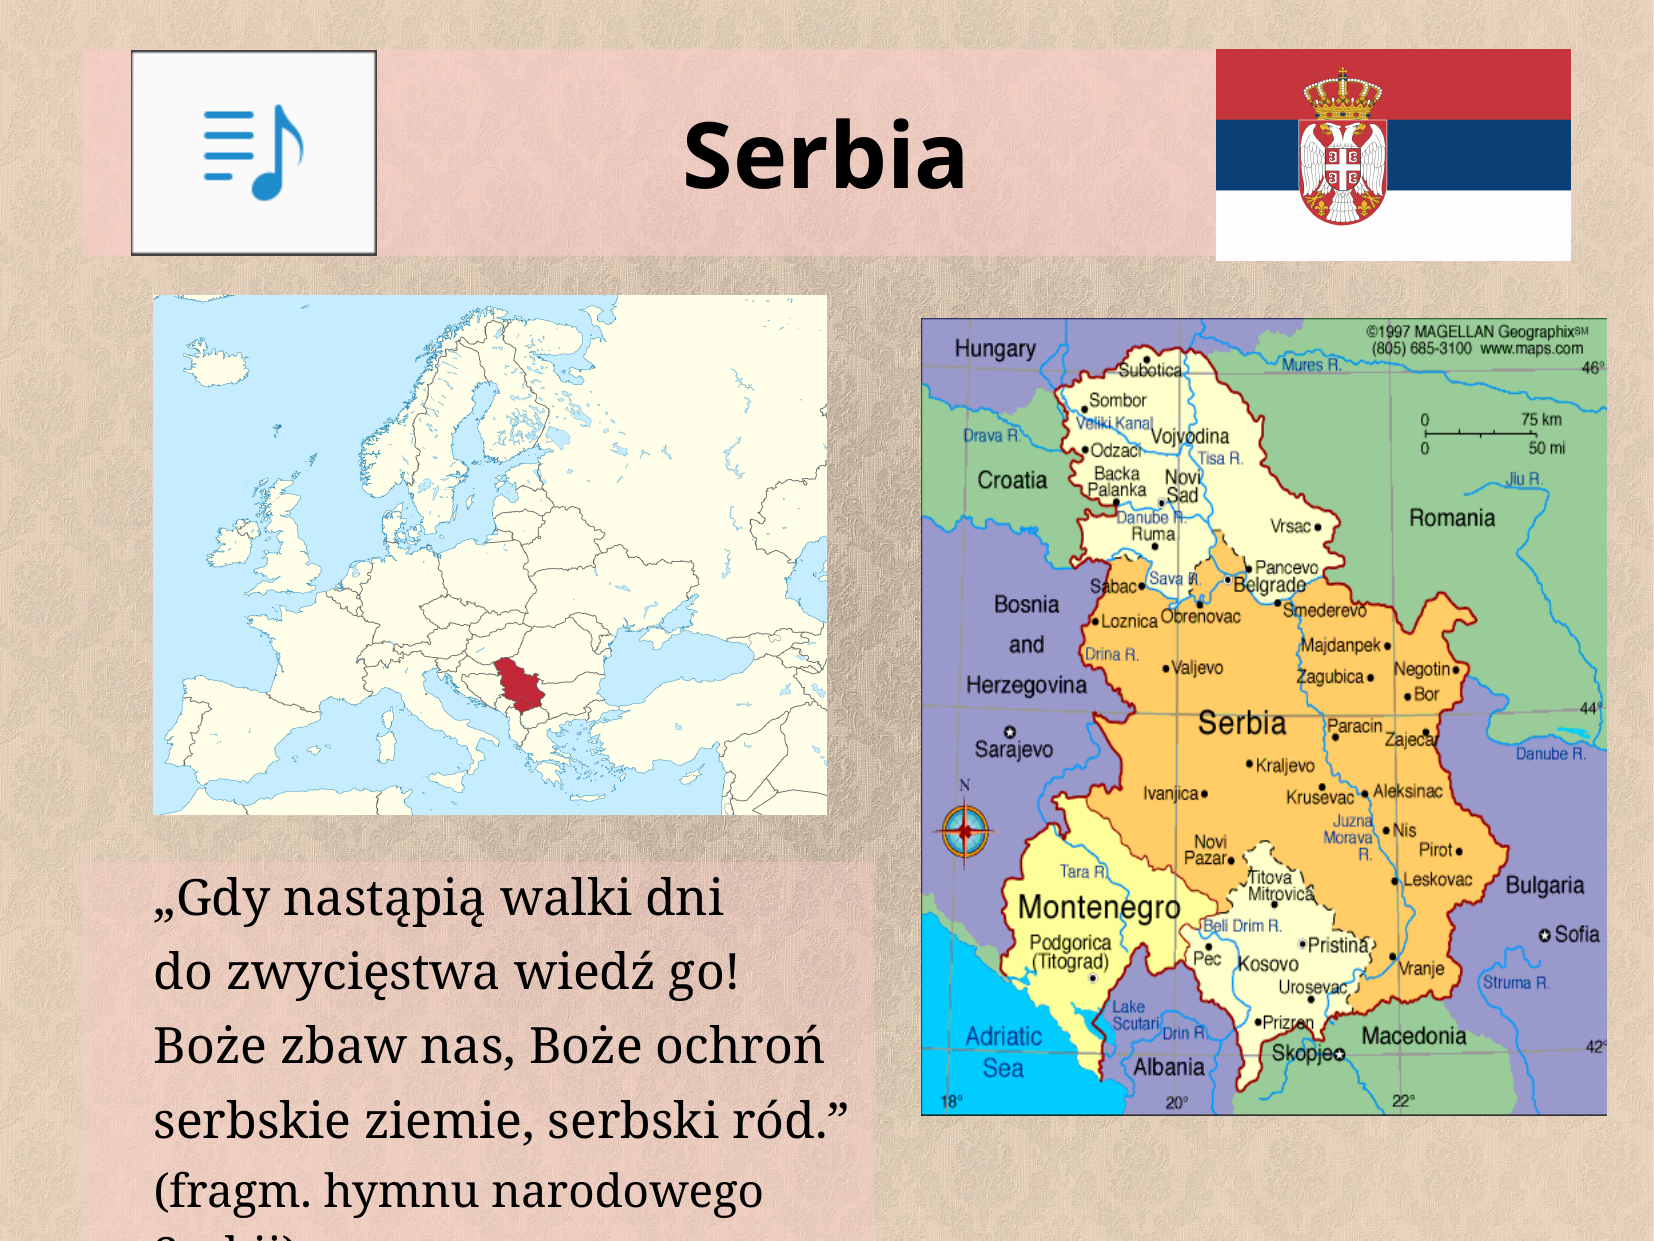

# Serbia
„Gdy nastąpią walki dni
do zwycięstwa wiedź go!
Boże zbaw nas, Boże ochroń
serbskie ziemie, serbski ród.”
(fragm. hymnu narodowego Serbii)